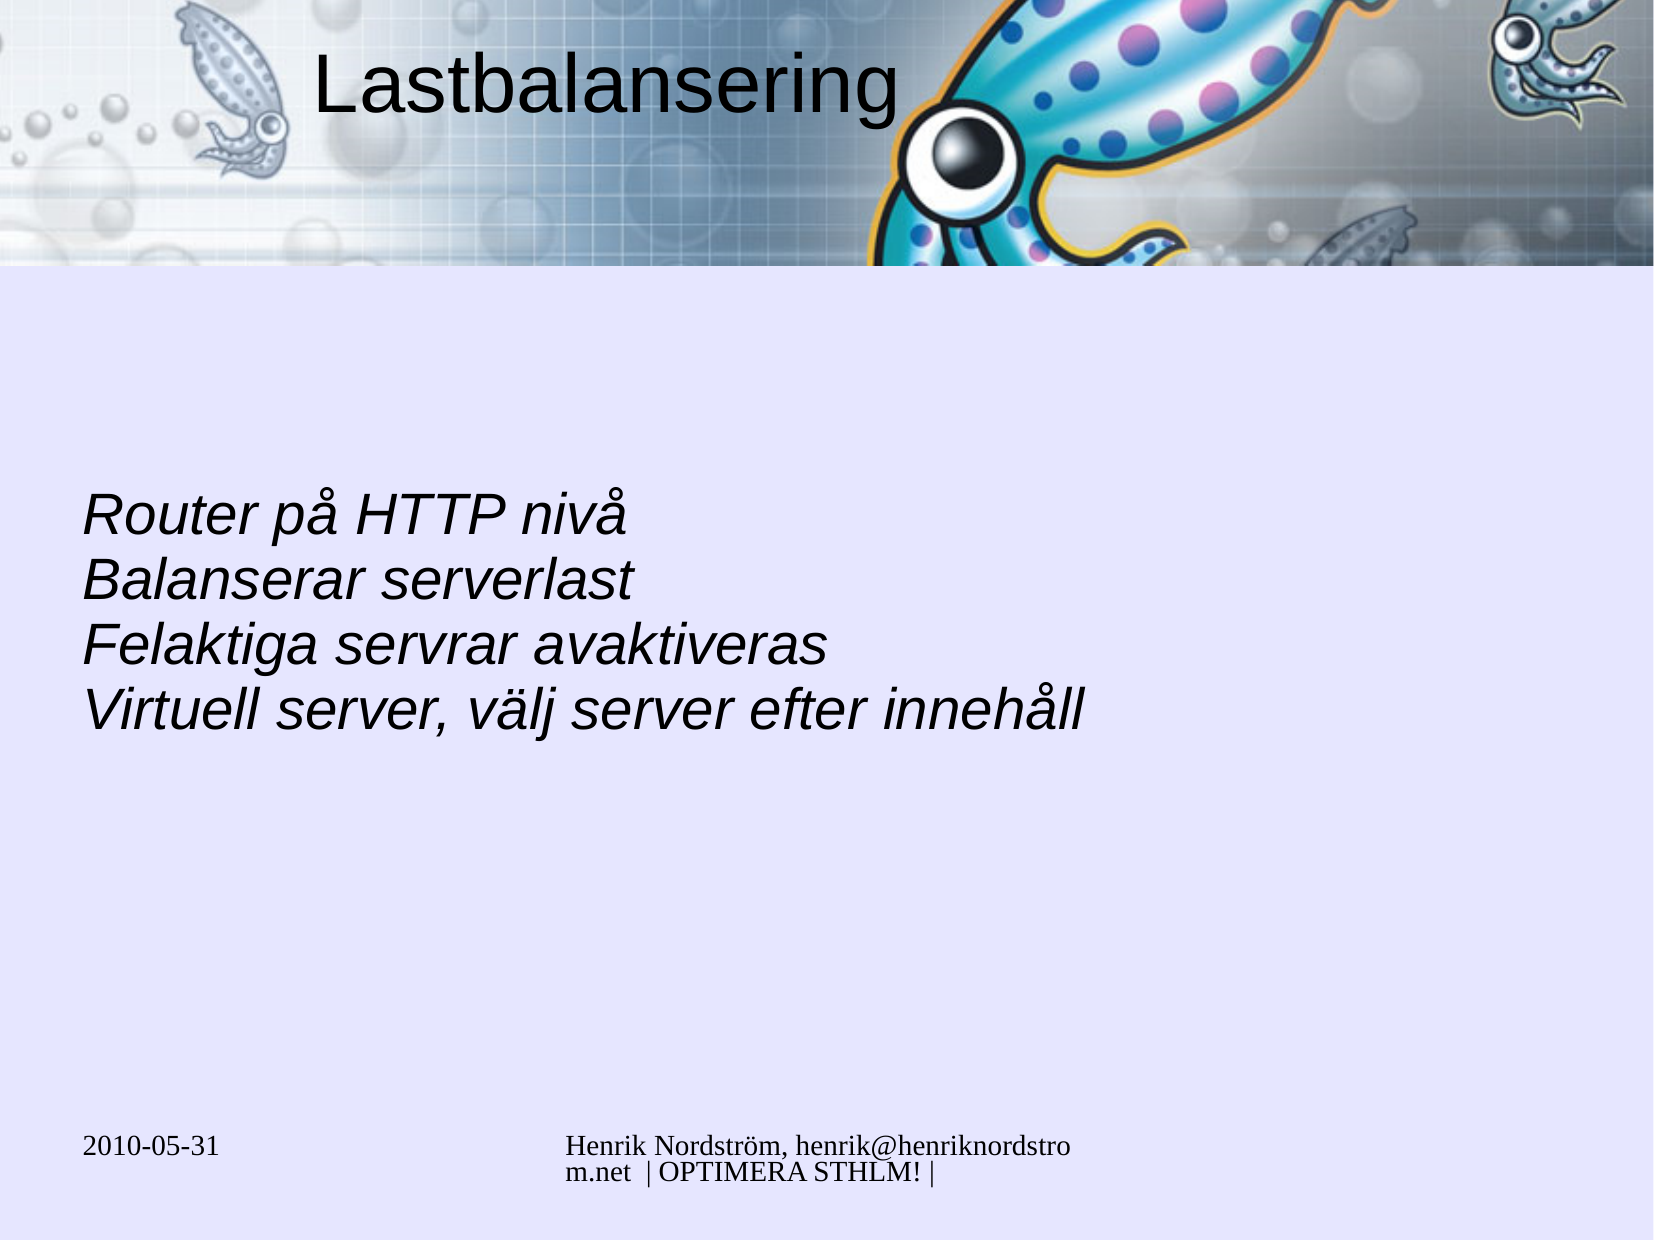

# Lastbalansering
Router på HTTP nivå
Balanserar serverlast
Felaktiga servrar avaktiveras
Virtuell server, välj server efter innehåll
2010-05-31
Henrik Nordström, henrik@henriknordstrom.net | OPTIMERA STHLM! |